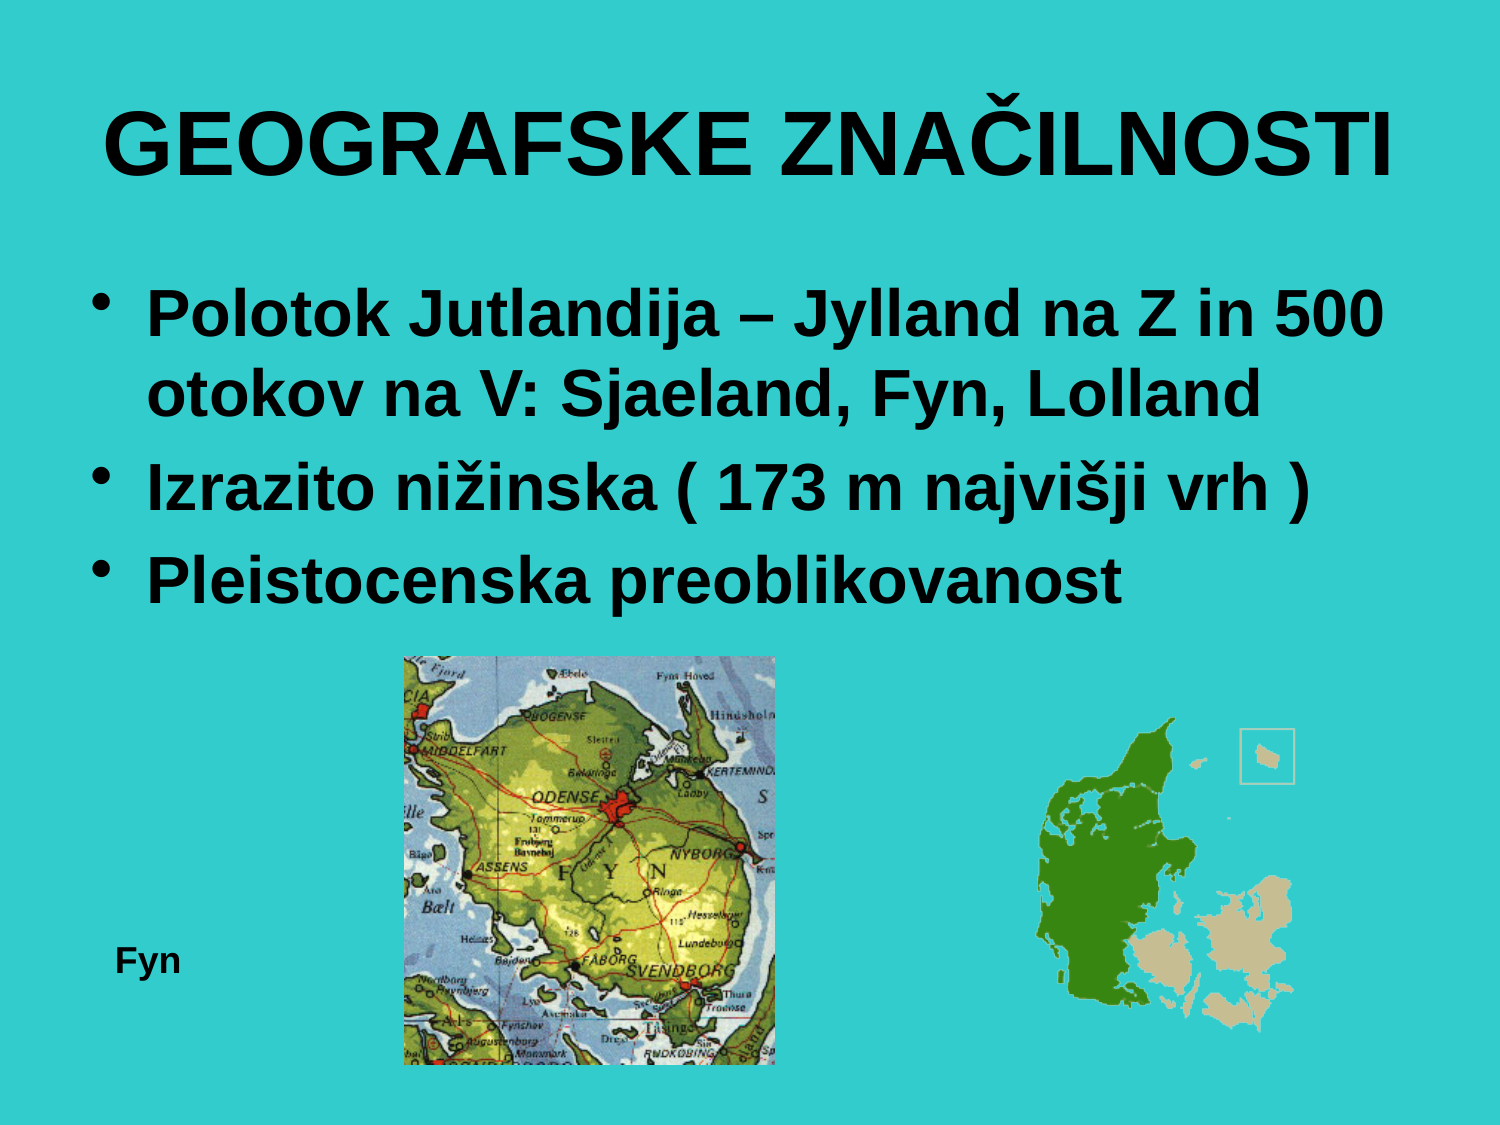

# GEOGRAFSKE ZNAČILNOSTI
Polotok Jutlandija – Jylland na Z in 500 otokov na V: Sjaeland, Fyn, Lolland
Izrazito nižinska ( 173 m najvišji vrh )
Pleistocenska preoblikovanost
Fyn